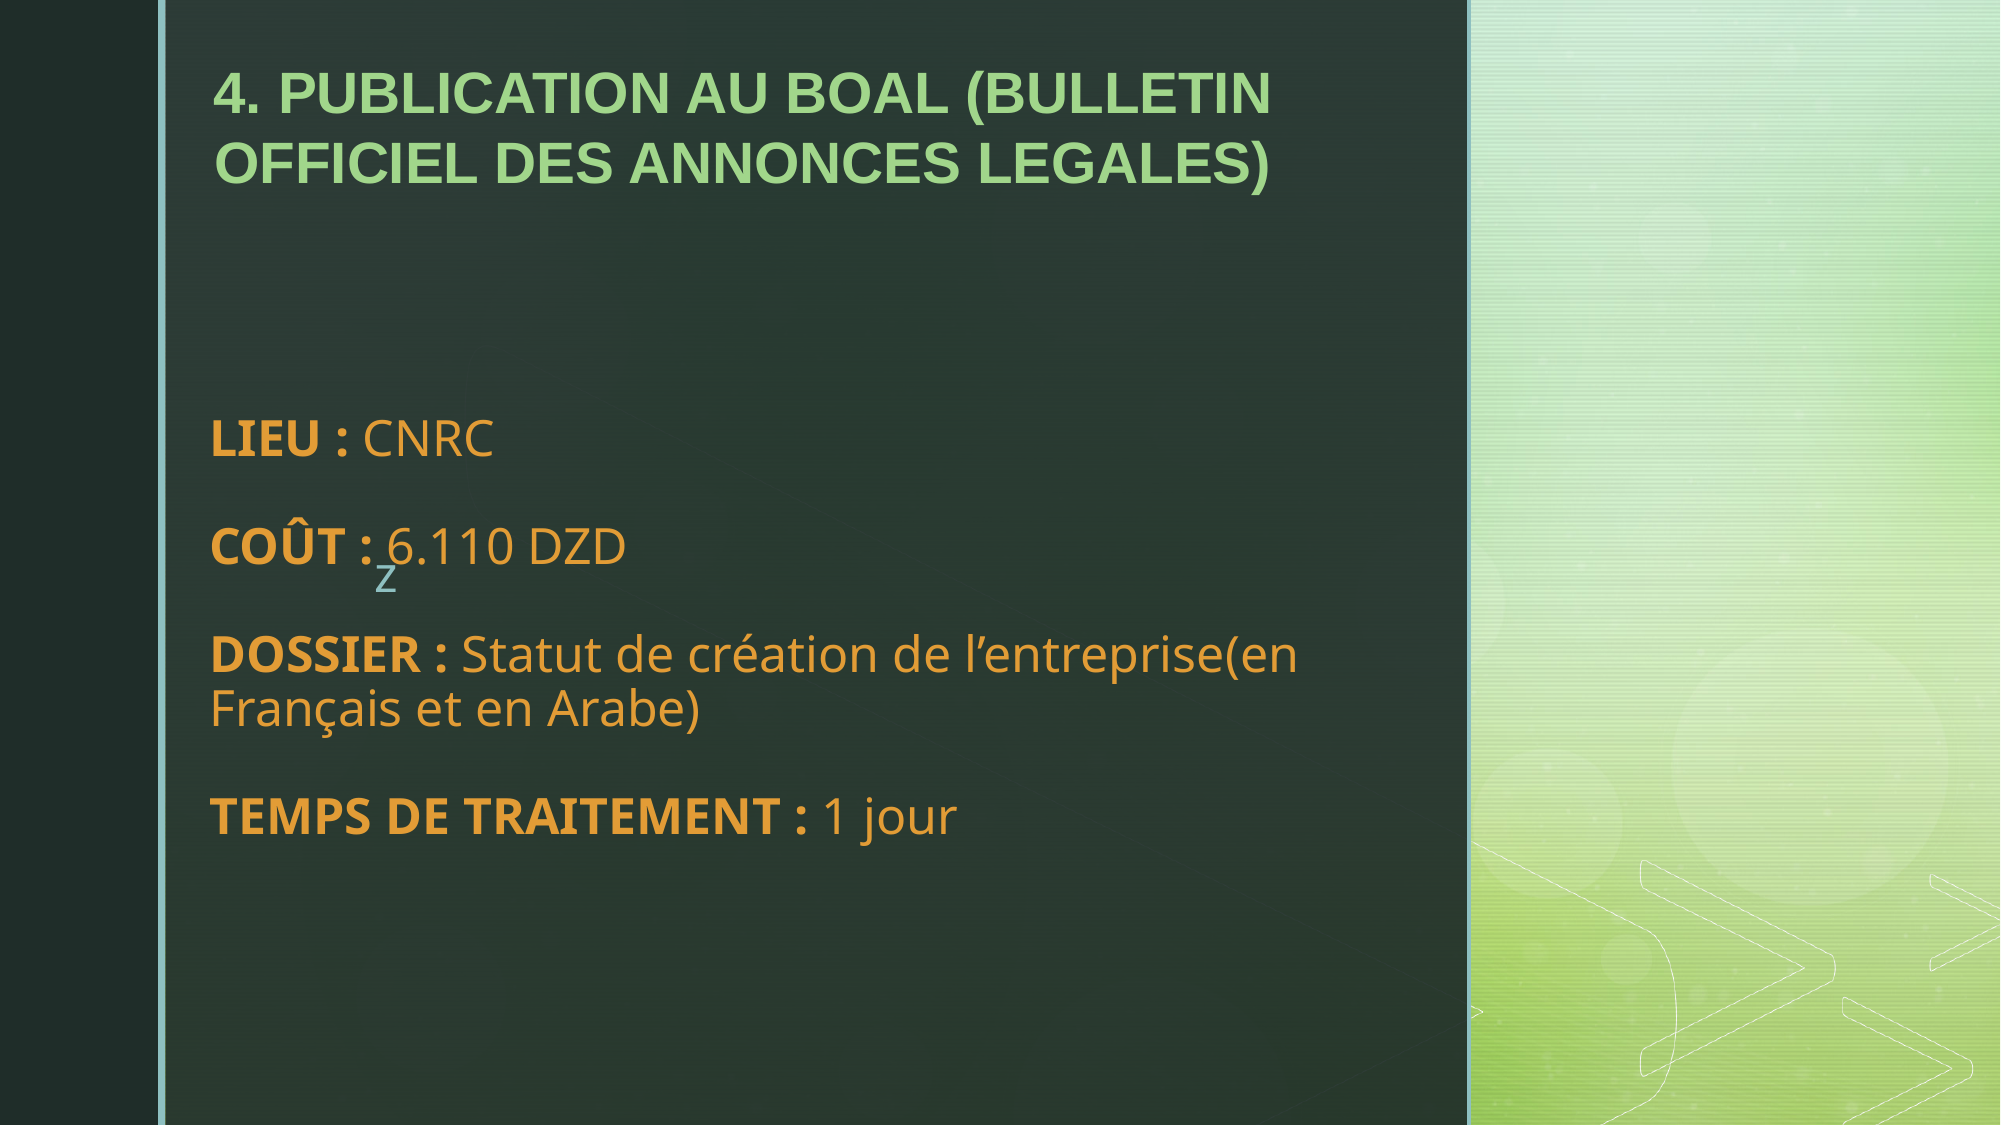

4. PUBLICATION AU BOAL (BULLETIN OFFICIEL DES ANNONCES LEGALES)
# LIEU : CNRC COÛT : 6.110 DZD DOSSIER : Statut de création de l’entreprise(en Français et en Arabe) TEMPS DE TRAITEMENT : 1 jour